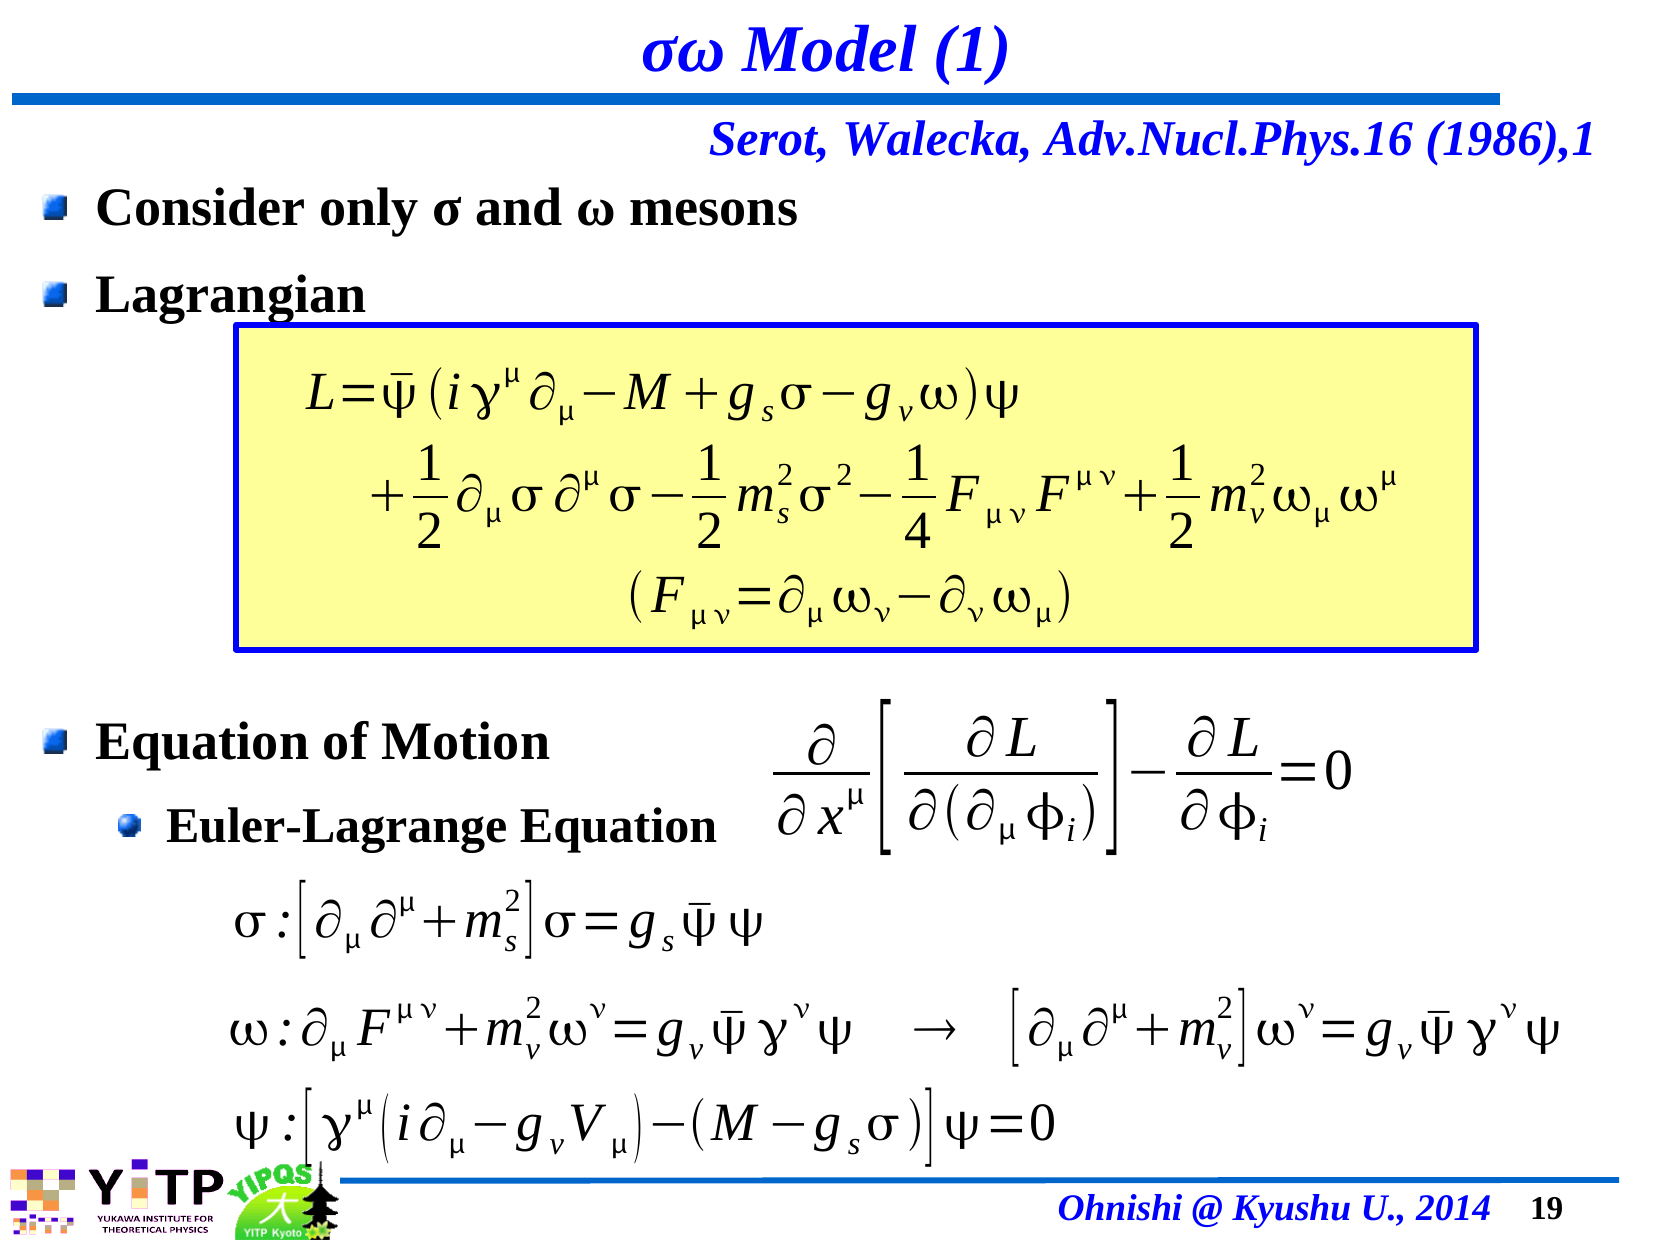

# σω Model (1)
Serot, Walecka, Adv.Nucl.Phys.16 (1986),1
Consider only σ and ω mesons
Lagrangian
Equation of Motion
Euler-Lagrange Equation